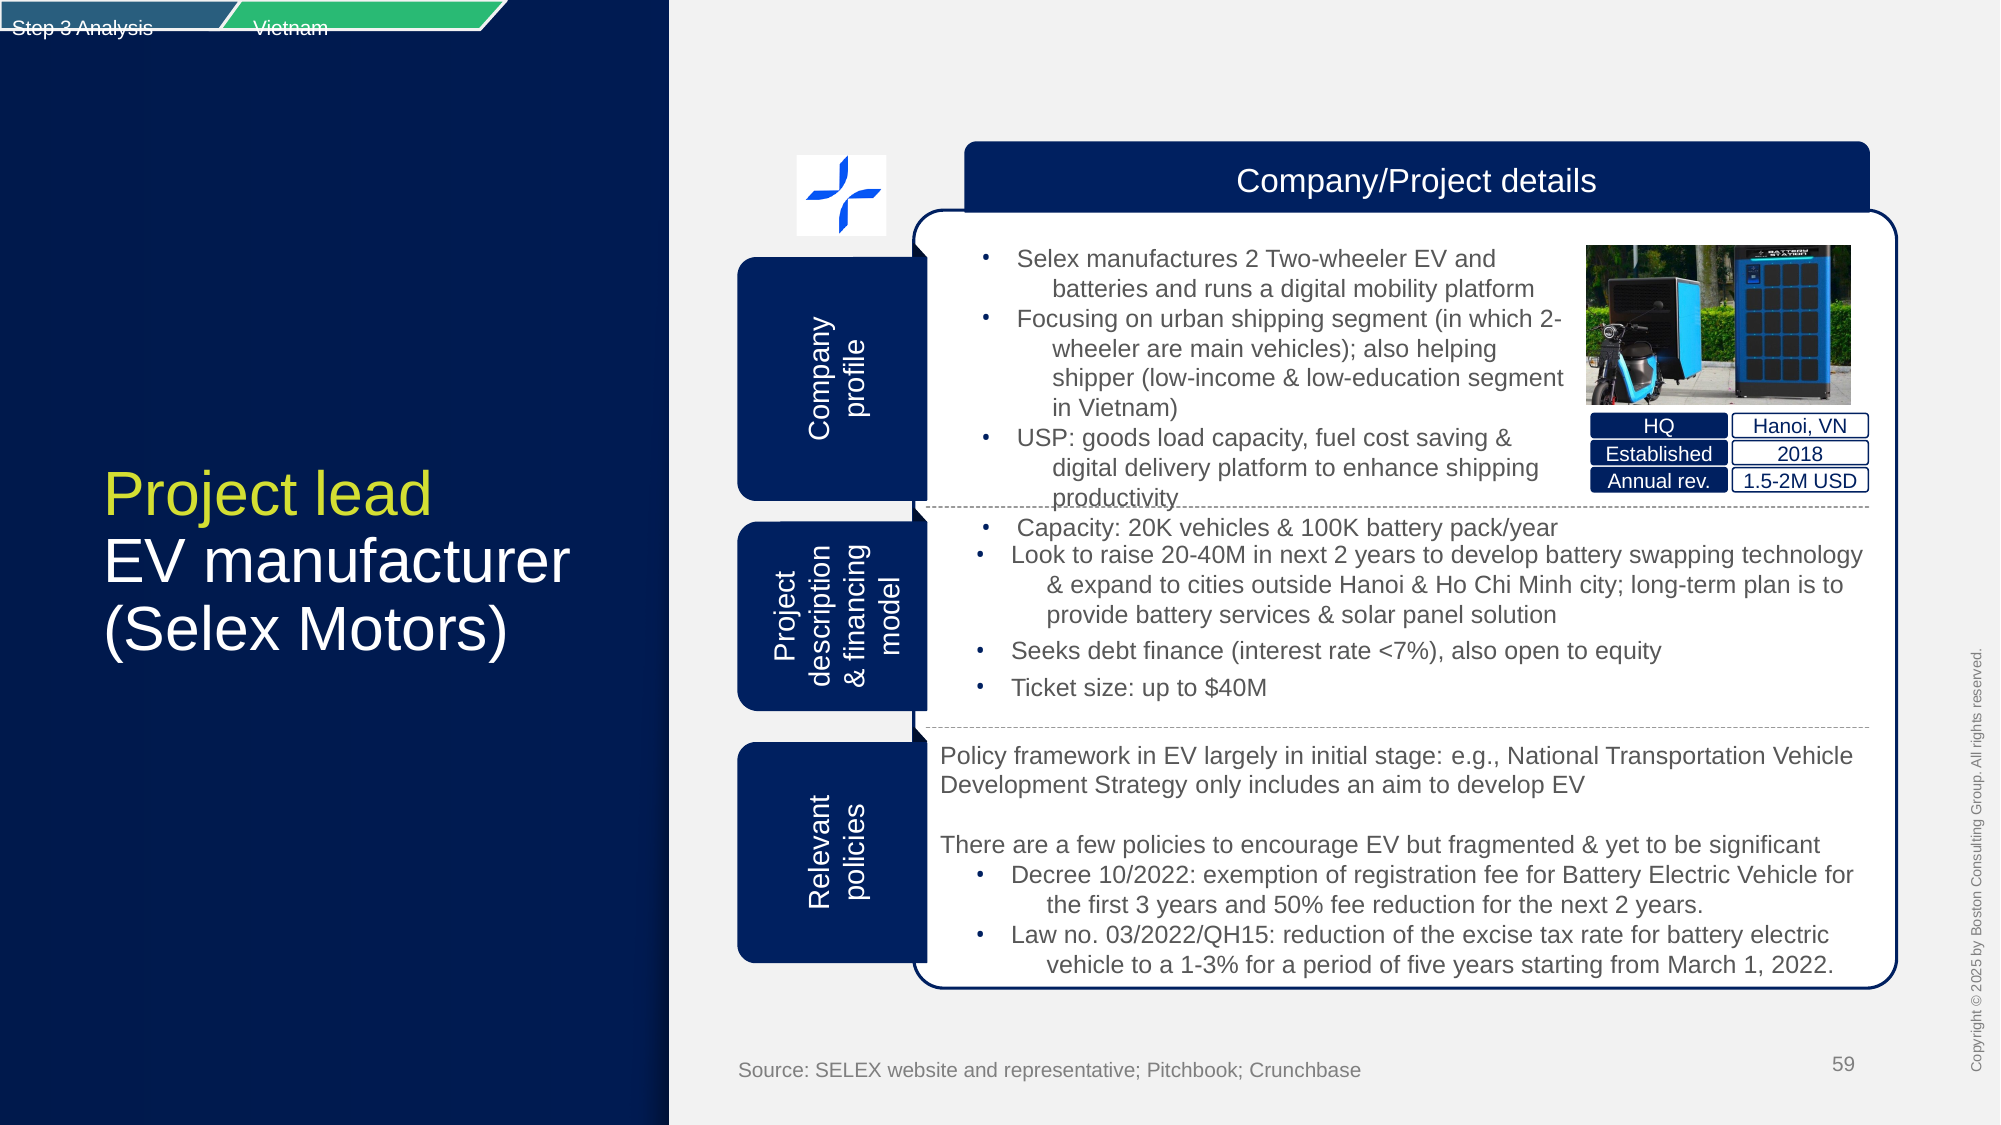

Step 3 Analysis
Vietnam
Company/Project details
Selex manufactures 2 Two-wheeler EV and batteries and runs a digital mobility platform
Focusing on urban shipping segment (in which 2-wheeler are main vehicles); also helping shipper (low-income & low-education segment in Vietnam)
USP: goods load capacity, fuel cost saving & digital delivery platform to enhance shipping productivity
Capacity: 20K vehicles & 100K battery pack/year
Company profile
HQ
Established
Annual rev.
Hanoi, VN
# Project lead EV manufacturer (Selex Motors)
2018
1.5-2M USD
Project description & financing model
Look to raise 20-40M in next 2 years to develop battery swapping technology & expand to cities outside Hanoi & Ho Chi Minh city; long-term plan is to provide battery services & solar panel solution
Seeks debt finance (interest rate <7%), also open to equity
Ticket size: up to $40M
Policy framework in EV largely in initial stage: e.g., National Transportation Vehicle Development Strategy only includes an aim to develop EV
There are a few policies to encourage EV but fragmented & yet to be significant
Decree 10/2022: exemption of registration fee for Battery Electric Vehicle for the first 3 years and 50% fee reduction for the next 2 years.
Law no. 03/2022/QH15: reduction of the excise tax rate for battery electric vehicle to a 1-3% for a period of five years starting from March 1, 2022.
Relevant policies
Source: SELEX website and representative; Pitchbook; Crunchbase